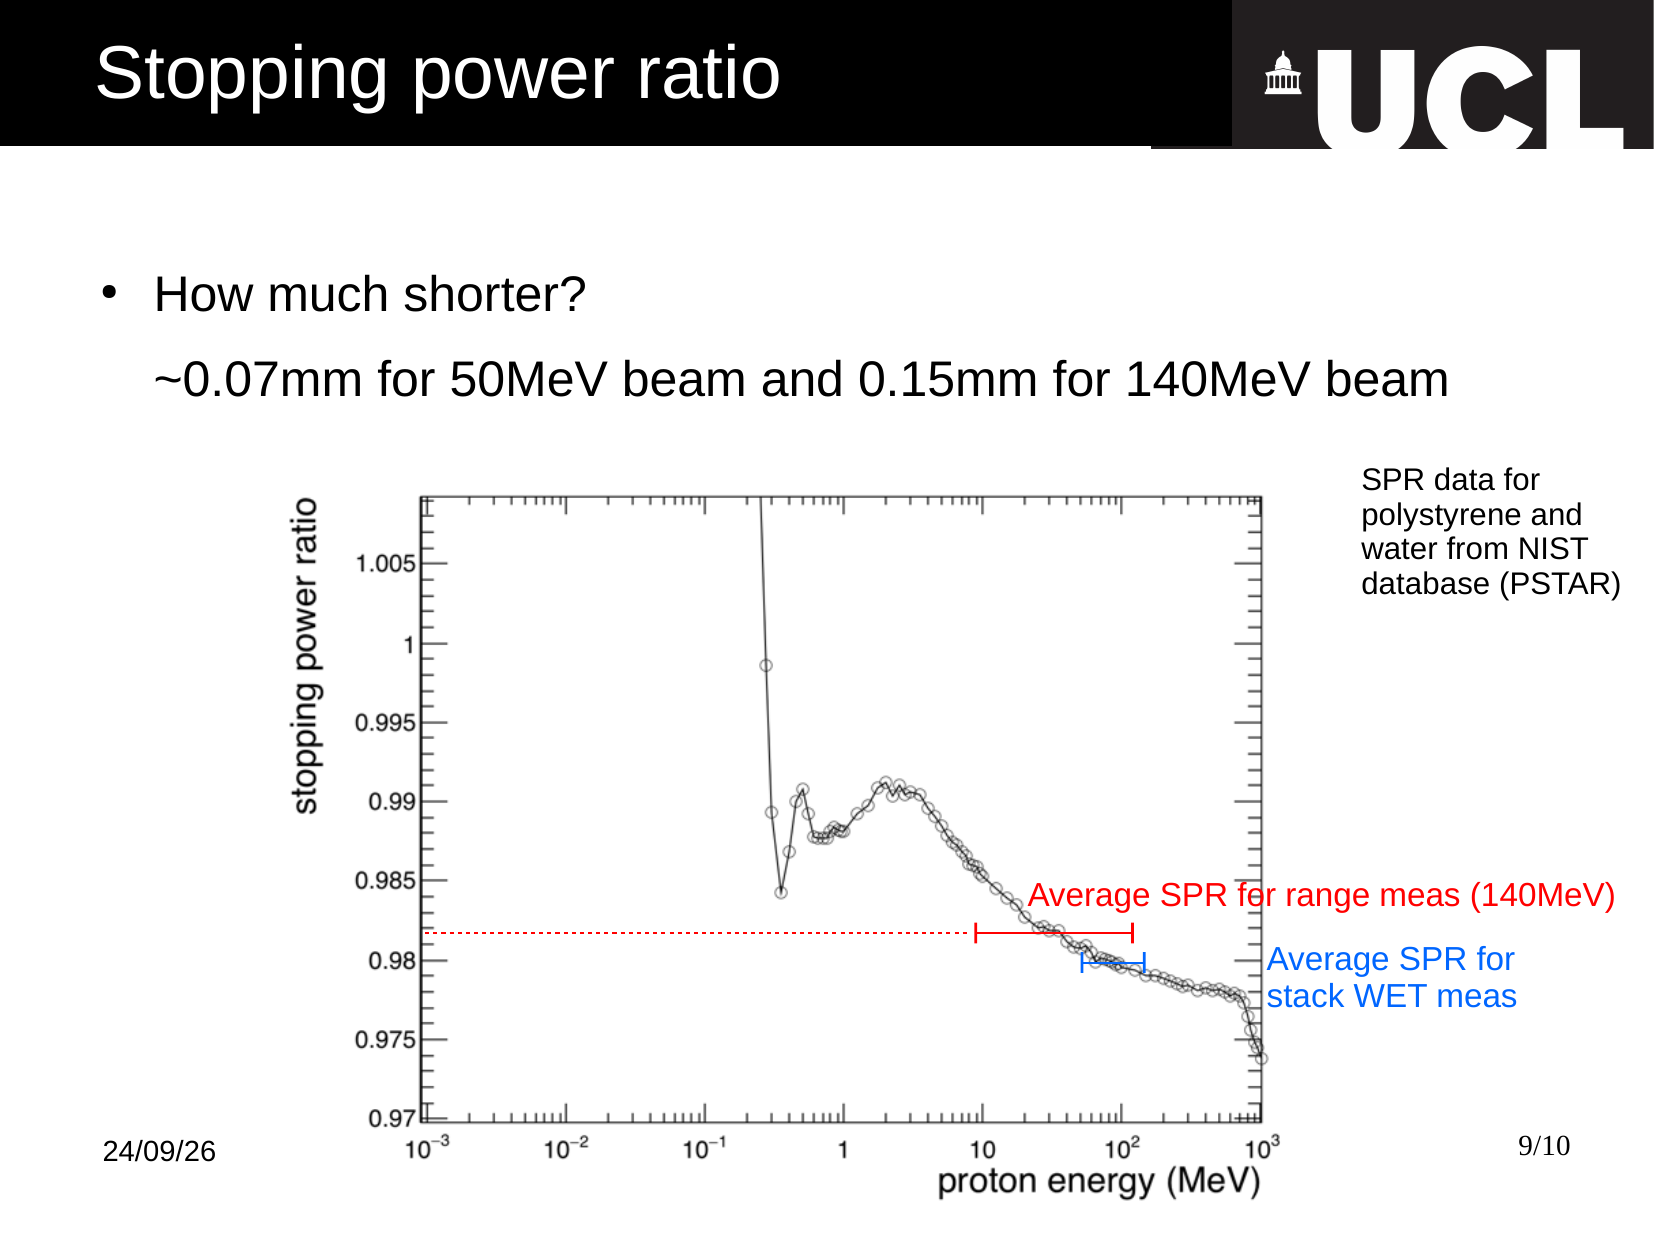

# Stopping power ratio
How much shorter?
~0.07mm for 50MeV beam and 0.15mm for 140MeV beam
SPR data for polystyrene and water from NIST database (PSTAR)
Average SPR for range meas (140MeV)
Average SPR for stack WET meas
9